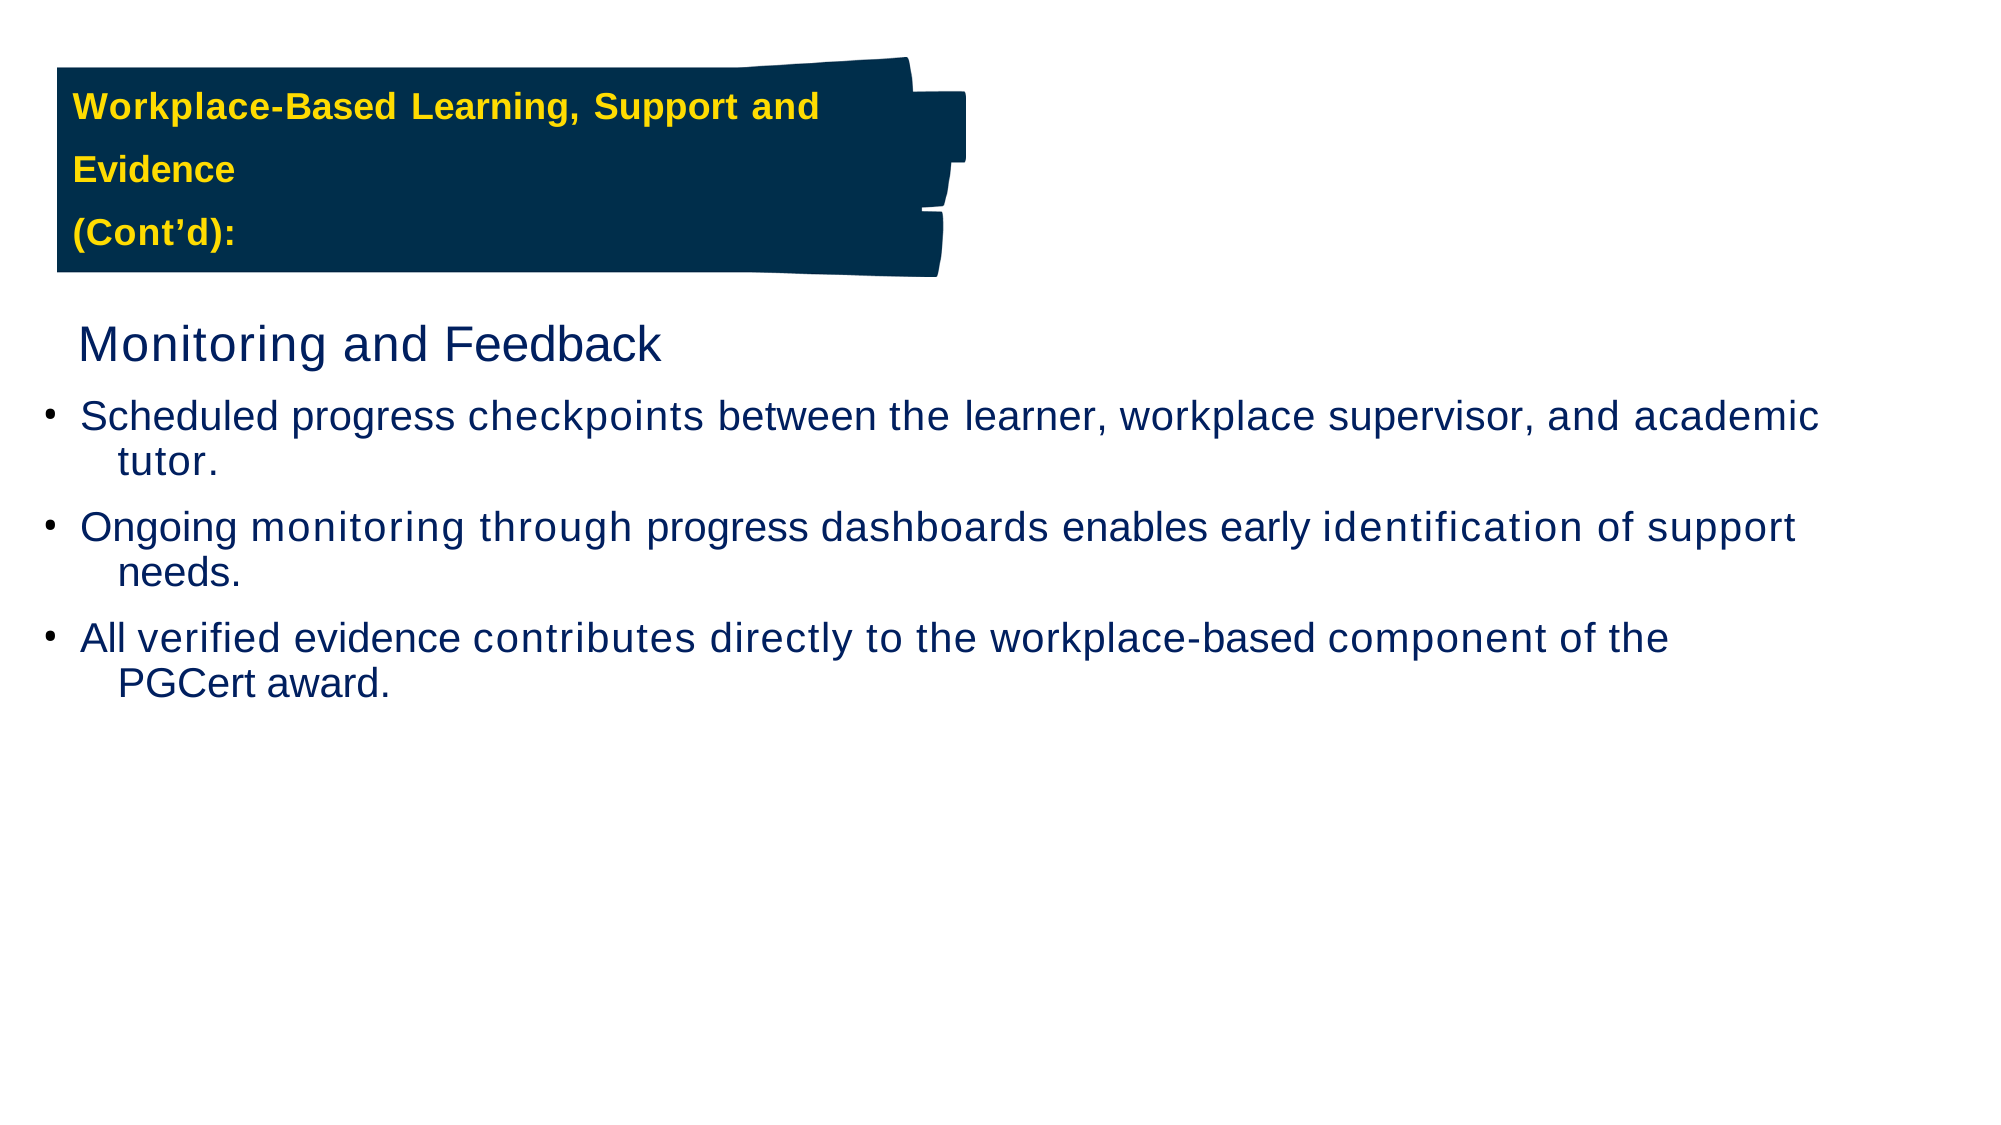

Workplace-Based Learning, Support and Evidence
(Cont’d):
Monitoring and Feedback
Scheduled progress checkpoints between the learner, workplace supervisor, and academic tutor.
Ongoing monitoring through progress dashboards enables early identification of support needs.
All verified evidence contributes directly to the workplace-based component of the PGCert award.